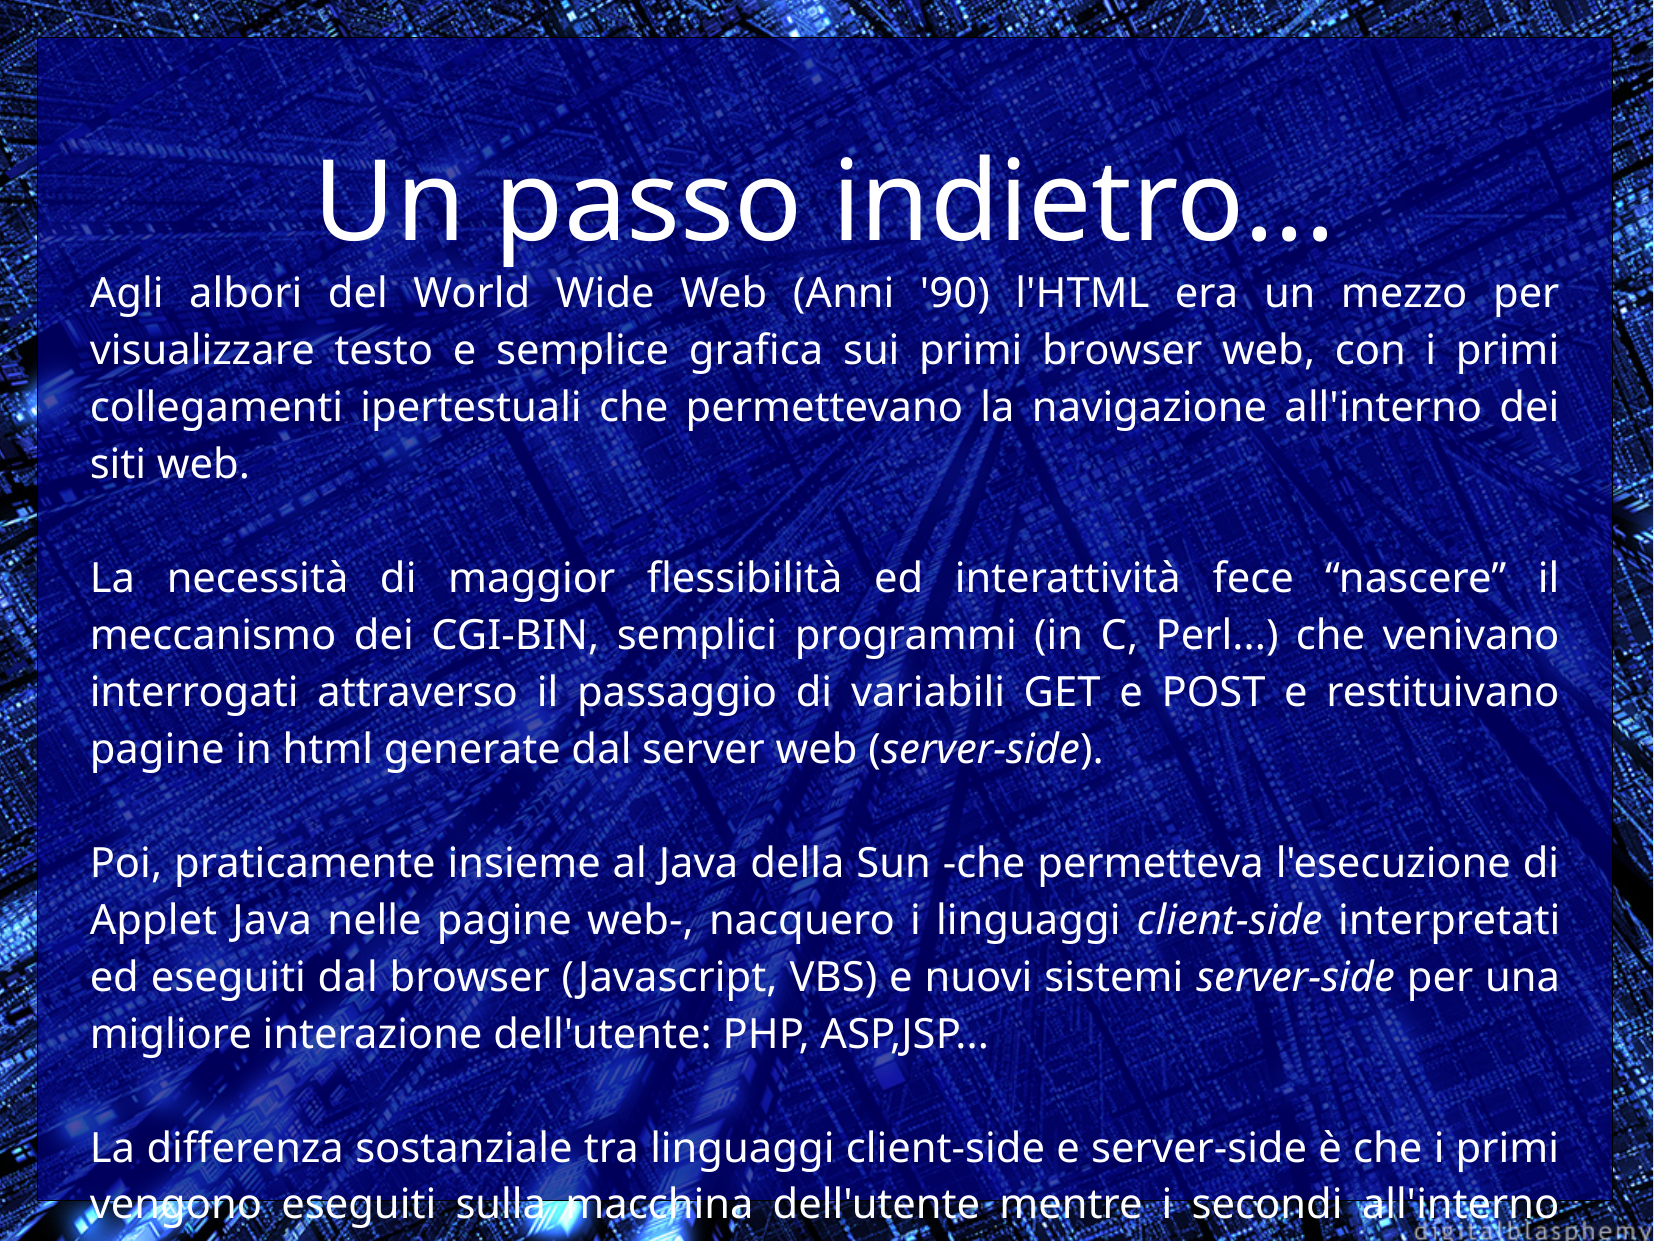

Un passo indietro...
Agli albori del World Wide Web (Anni '90) l'HTML era un mezzo per visualizzare testo e semplice grafica sui primi browser web, con i primi collegamenti ipertestuali che permettevano la navigazione all'interno dei siti web.
La necessità di maggior flessibilità ed interattività fece “nascere” il meccanismo dei CGI-BIN, semplici programmi (in C, Perl...) che venivano interrogati attraverso il passaggio di variabili GET e POST e restituivano pagine in html generate dal server web (server-side).
Poi, praticamente insieme al Java della Sun -che permetteva l'esecuzione di Applet Java nelle pagine web-, nacquero i linguaggi client-side interpretati ed eseguiti dal browser (Javascript, VBS) e nuovi sistemi server-side per una migliore interazione dell'utente: PHP, ASP,JSP...
La differenza sostanziale tra linguaggi client-side e server-side è che i primi vengono eseguiti sulla macchina dell'utente mentre i secondi all'interno del server web.
#